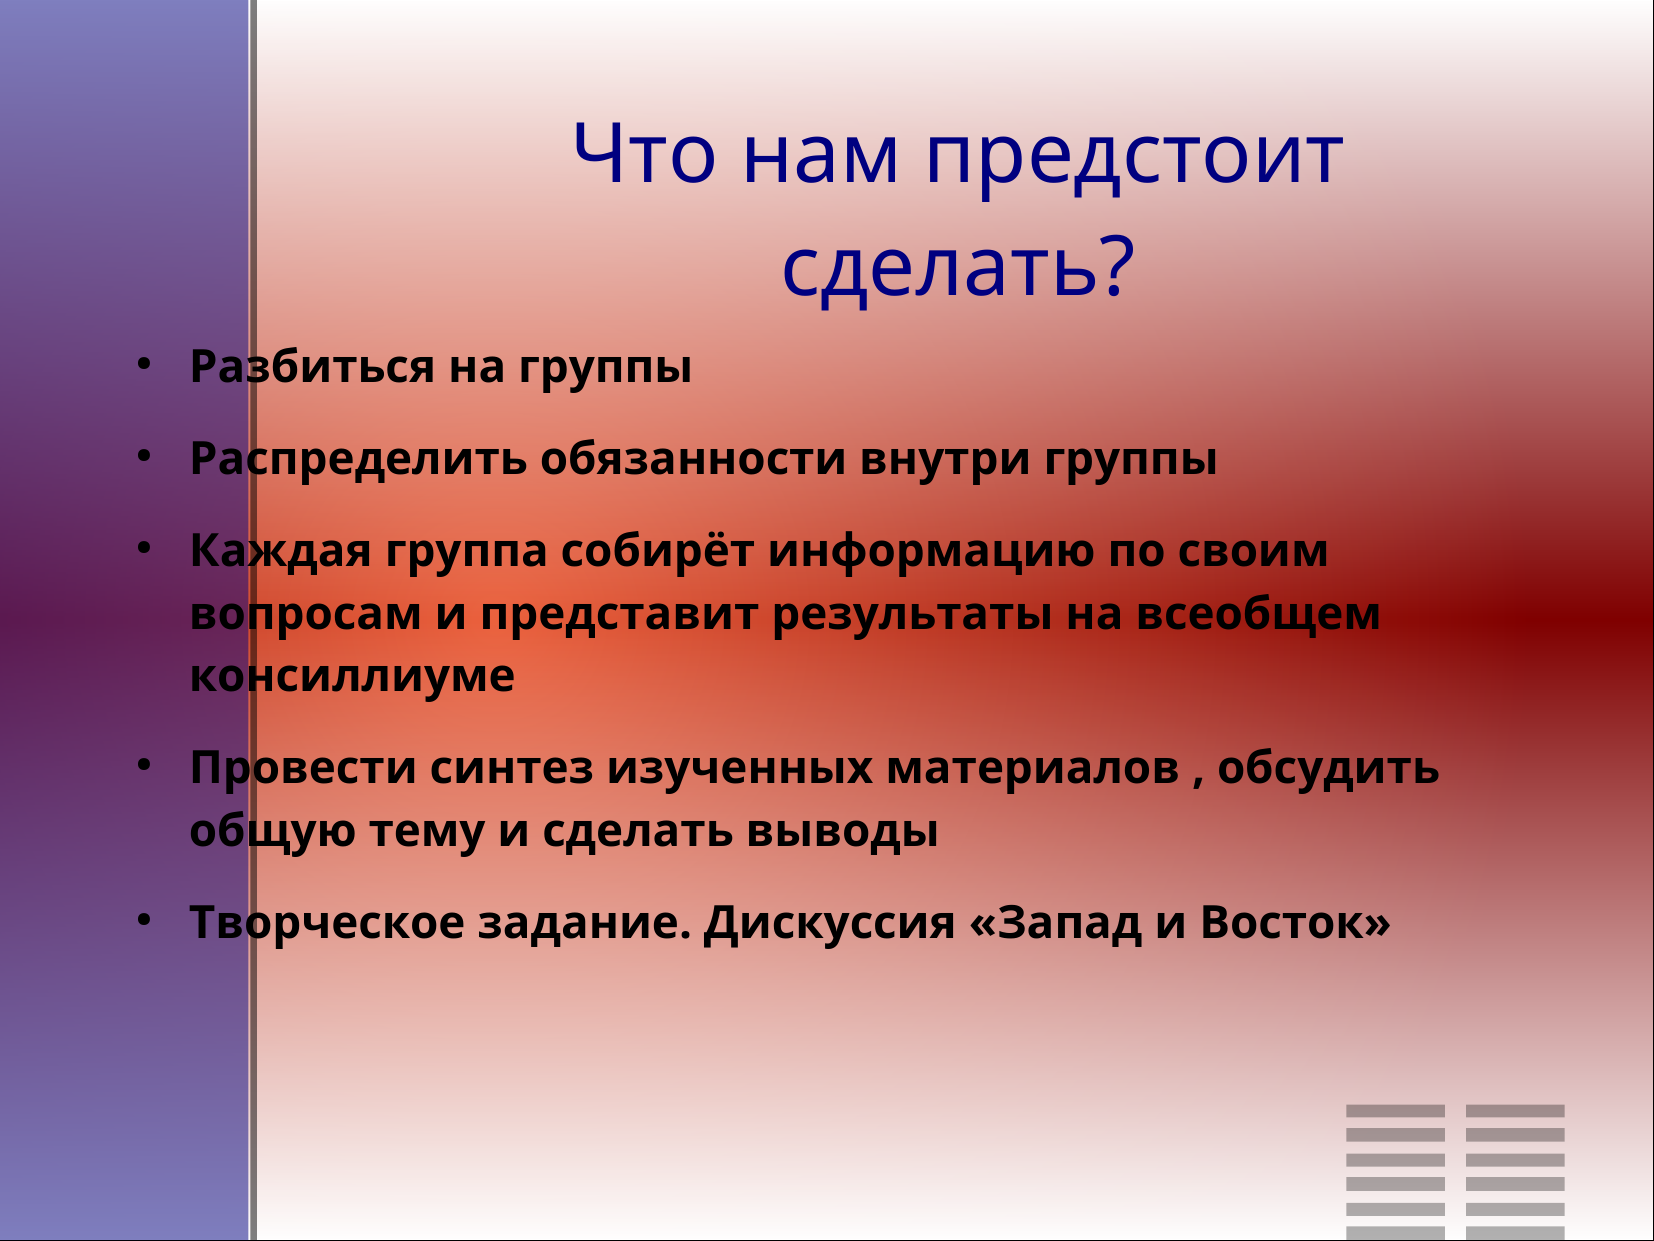

# Что нам предстоит сделать?
Разбиться на группы
Распределить обязанности внутри группы
Каждая группа собирёт информацию по своим вопросам и представит результаты на всеобщем консиллиуме
Провести синтез изученных материалов , обсудить общую тему и сделать выводы
Творческое задание. Дискуссия «Запад и Восток»